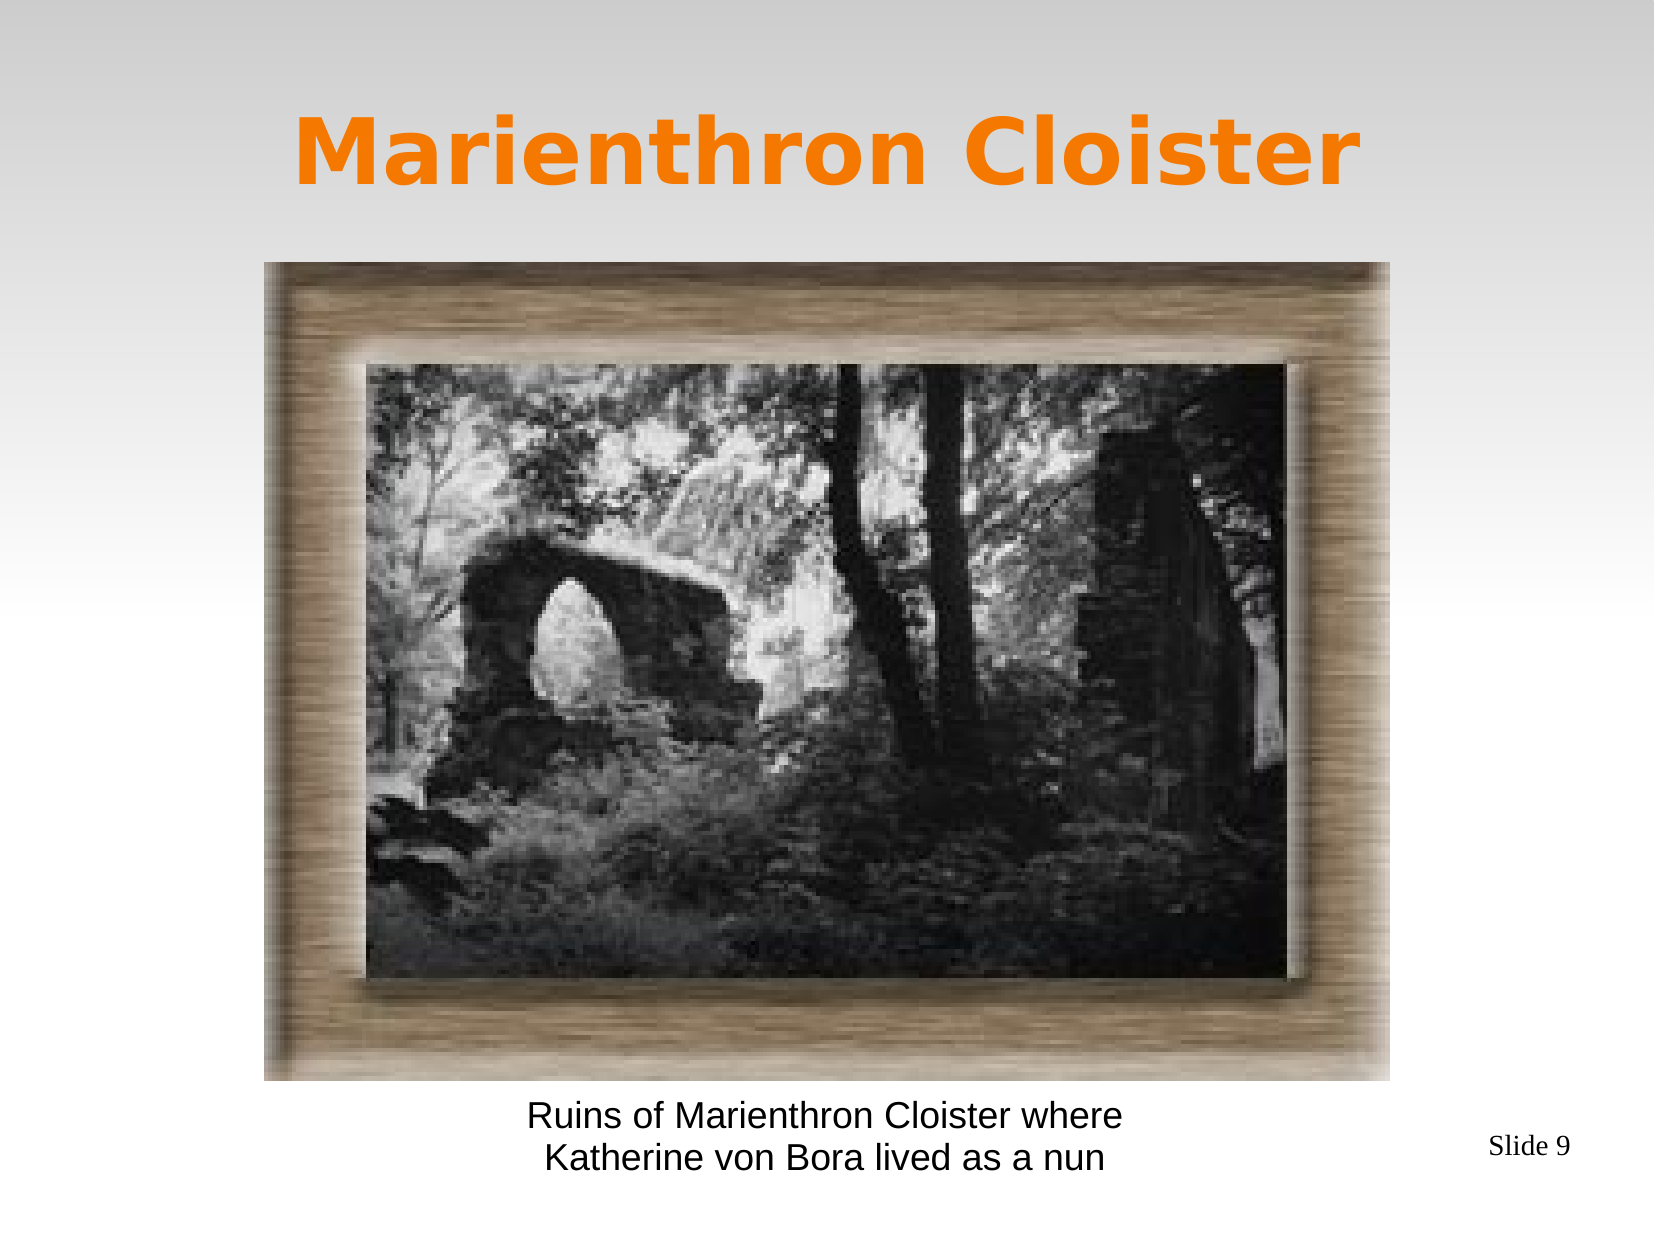

# Marienthron Cloister
Ruins of Marienthron Cloister where
Katherine von Bora lived as a nun
9